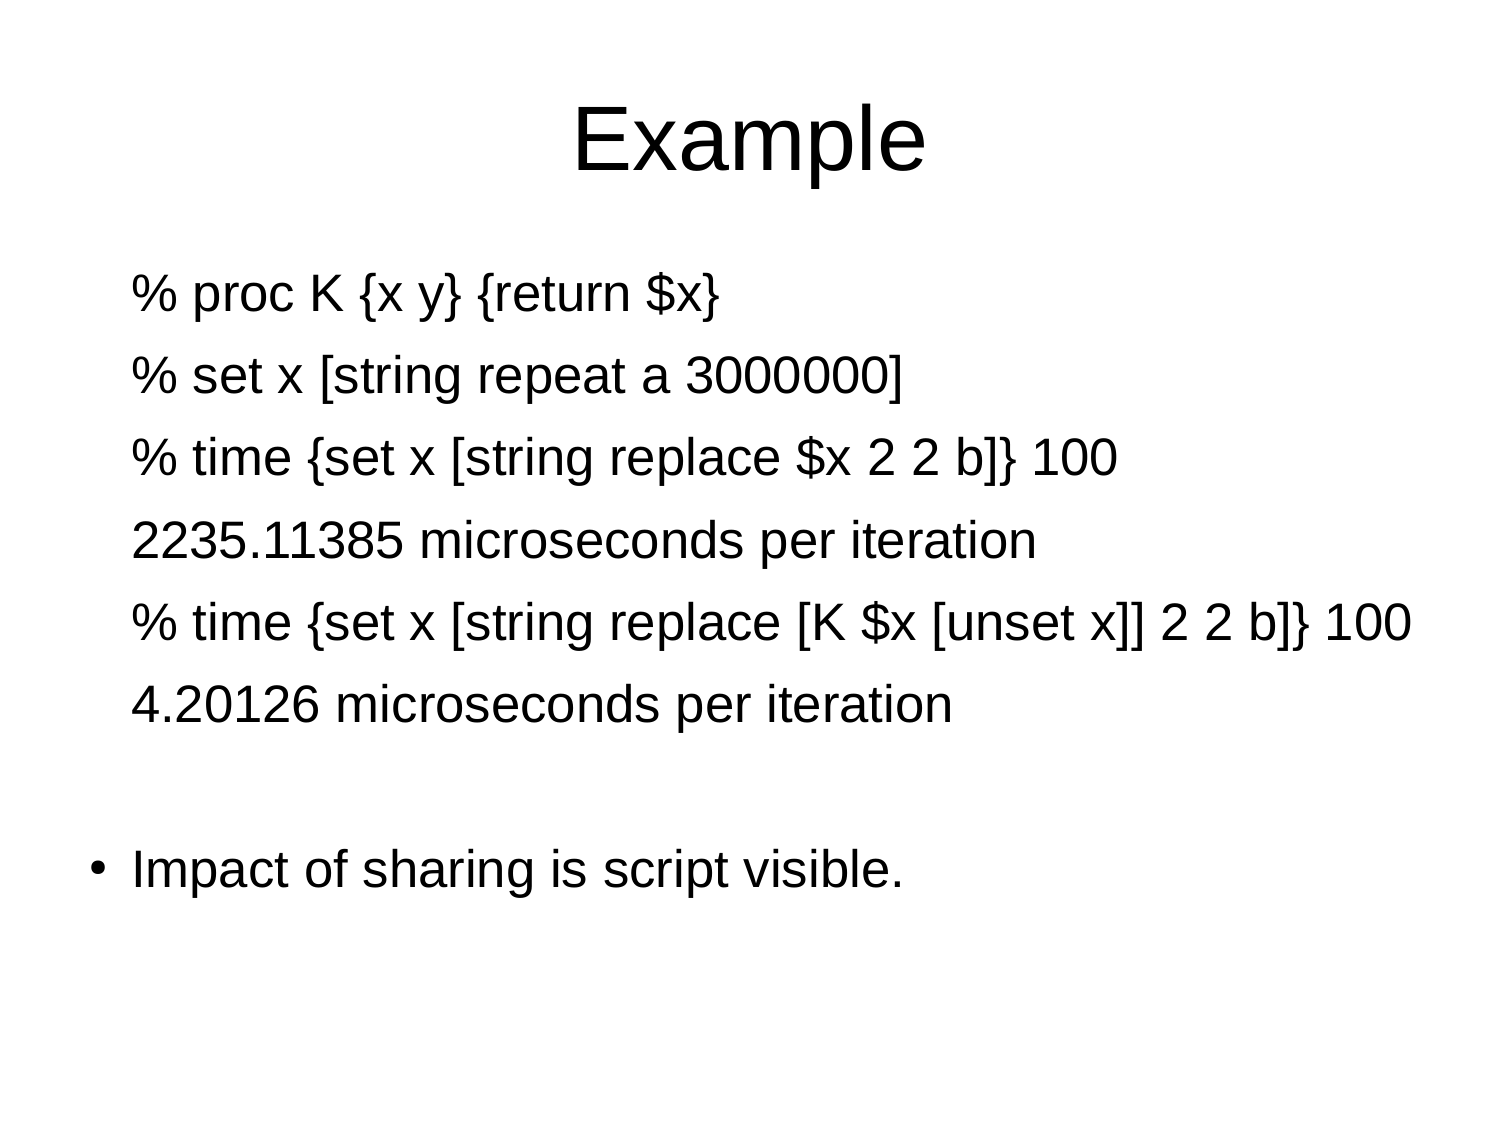

# Example
% proc K {x y} {return $x}
% set x [string repeat a 3000000]
% time {set x [string replace $x 2 2 b]} 100
2235.11385 microseconds per iteration
% time {set x [string replace [K $x [unset x]] 2 2 b]} 100
4.20126 microseconds per iteration
Impact of sharing is script visible.